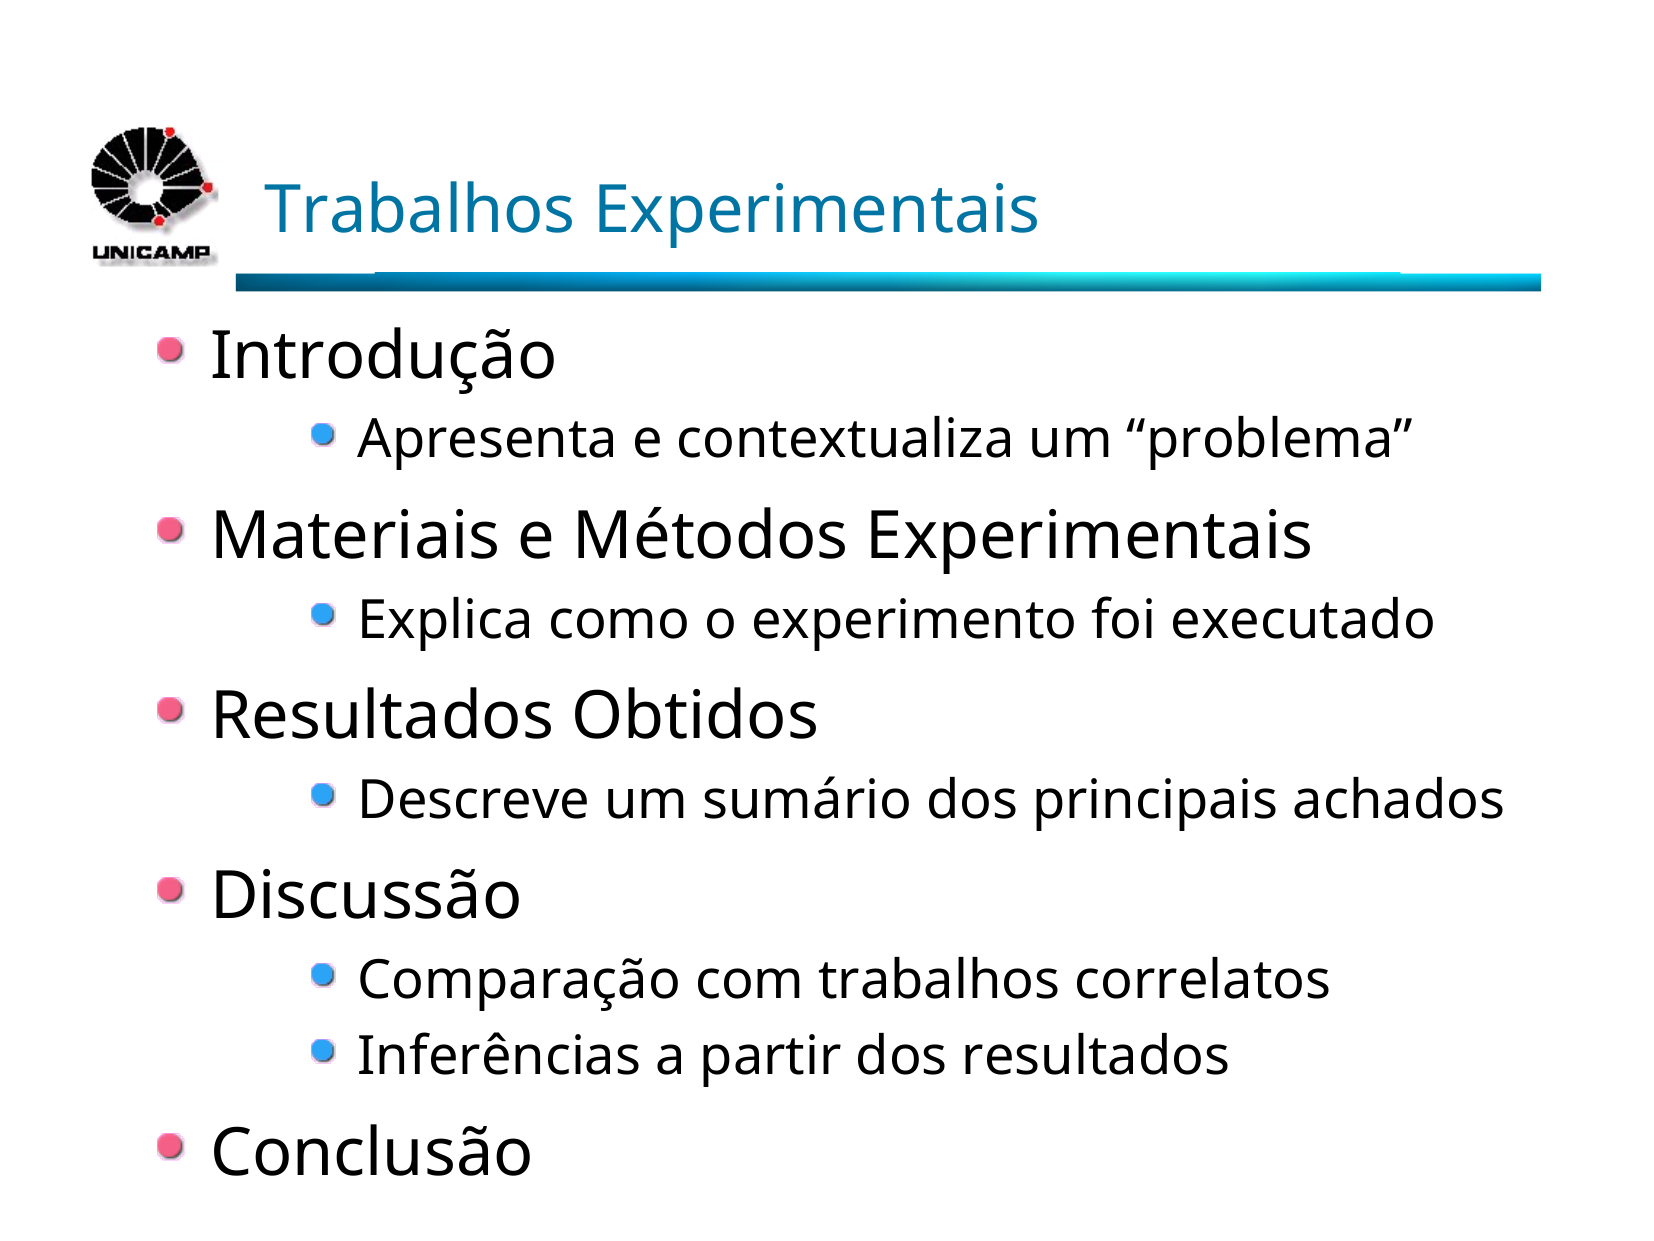

# Trabalhos Experimentais
Introdução
Apresenta e contextualiza um “problema”
Materiais e Métodos Experimentais
Explica como o experimento foi executado
Resultados Obtidos
Descreve um sumário dos principais achados
Discussão
Comparação com trabalhos correlatos
Inferências a partir dos resultados
Conclusão